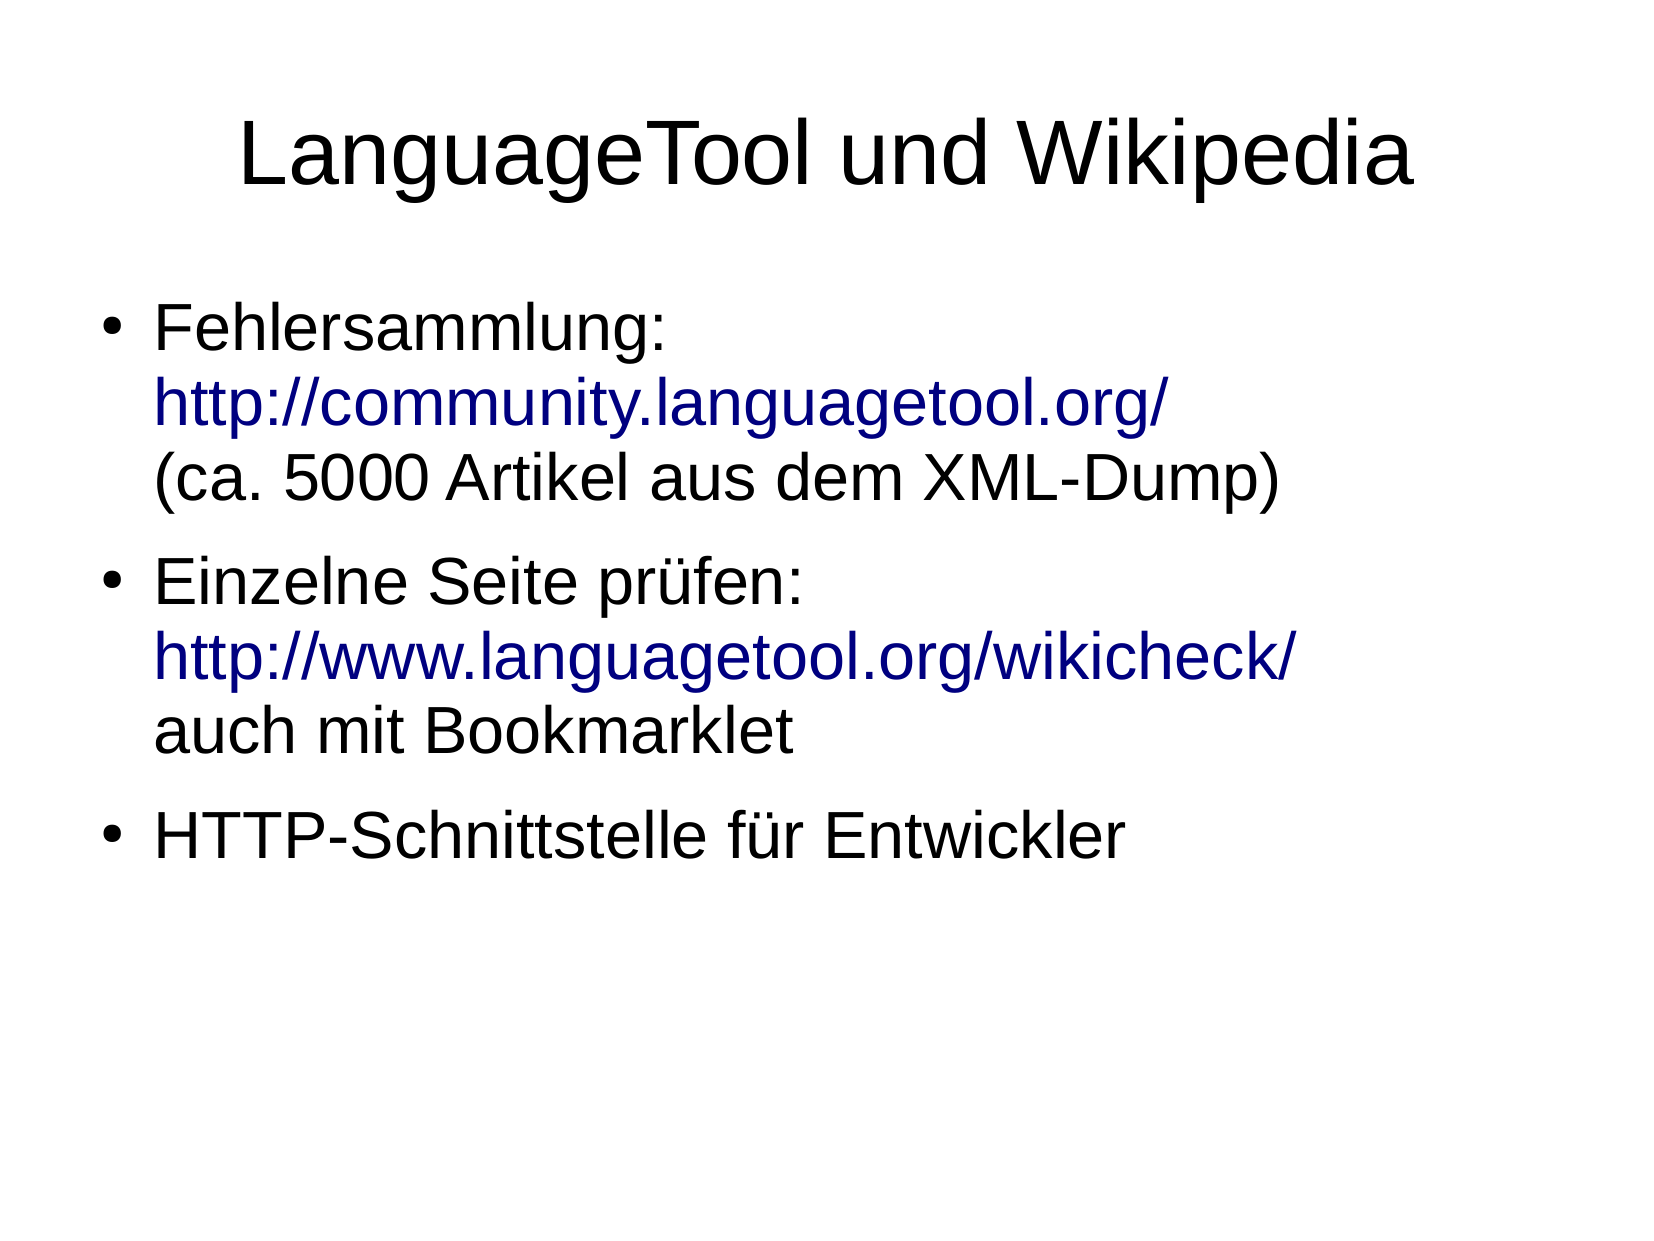

# LanguageTool und Wikipedia
Fehlersammlung: http://community.languagetool.org/
(ca. 5000 Artikel aus dem XML-Dump)
Einzelne Seite prüfen: http://www.languagetool.org/wikicheck/
auch mit Bookmarklet
HTTP-Schnittstelle für Entwickler